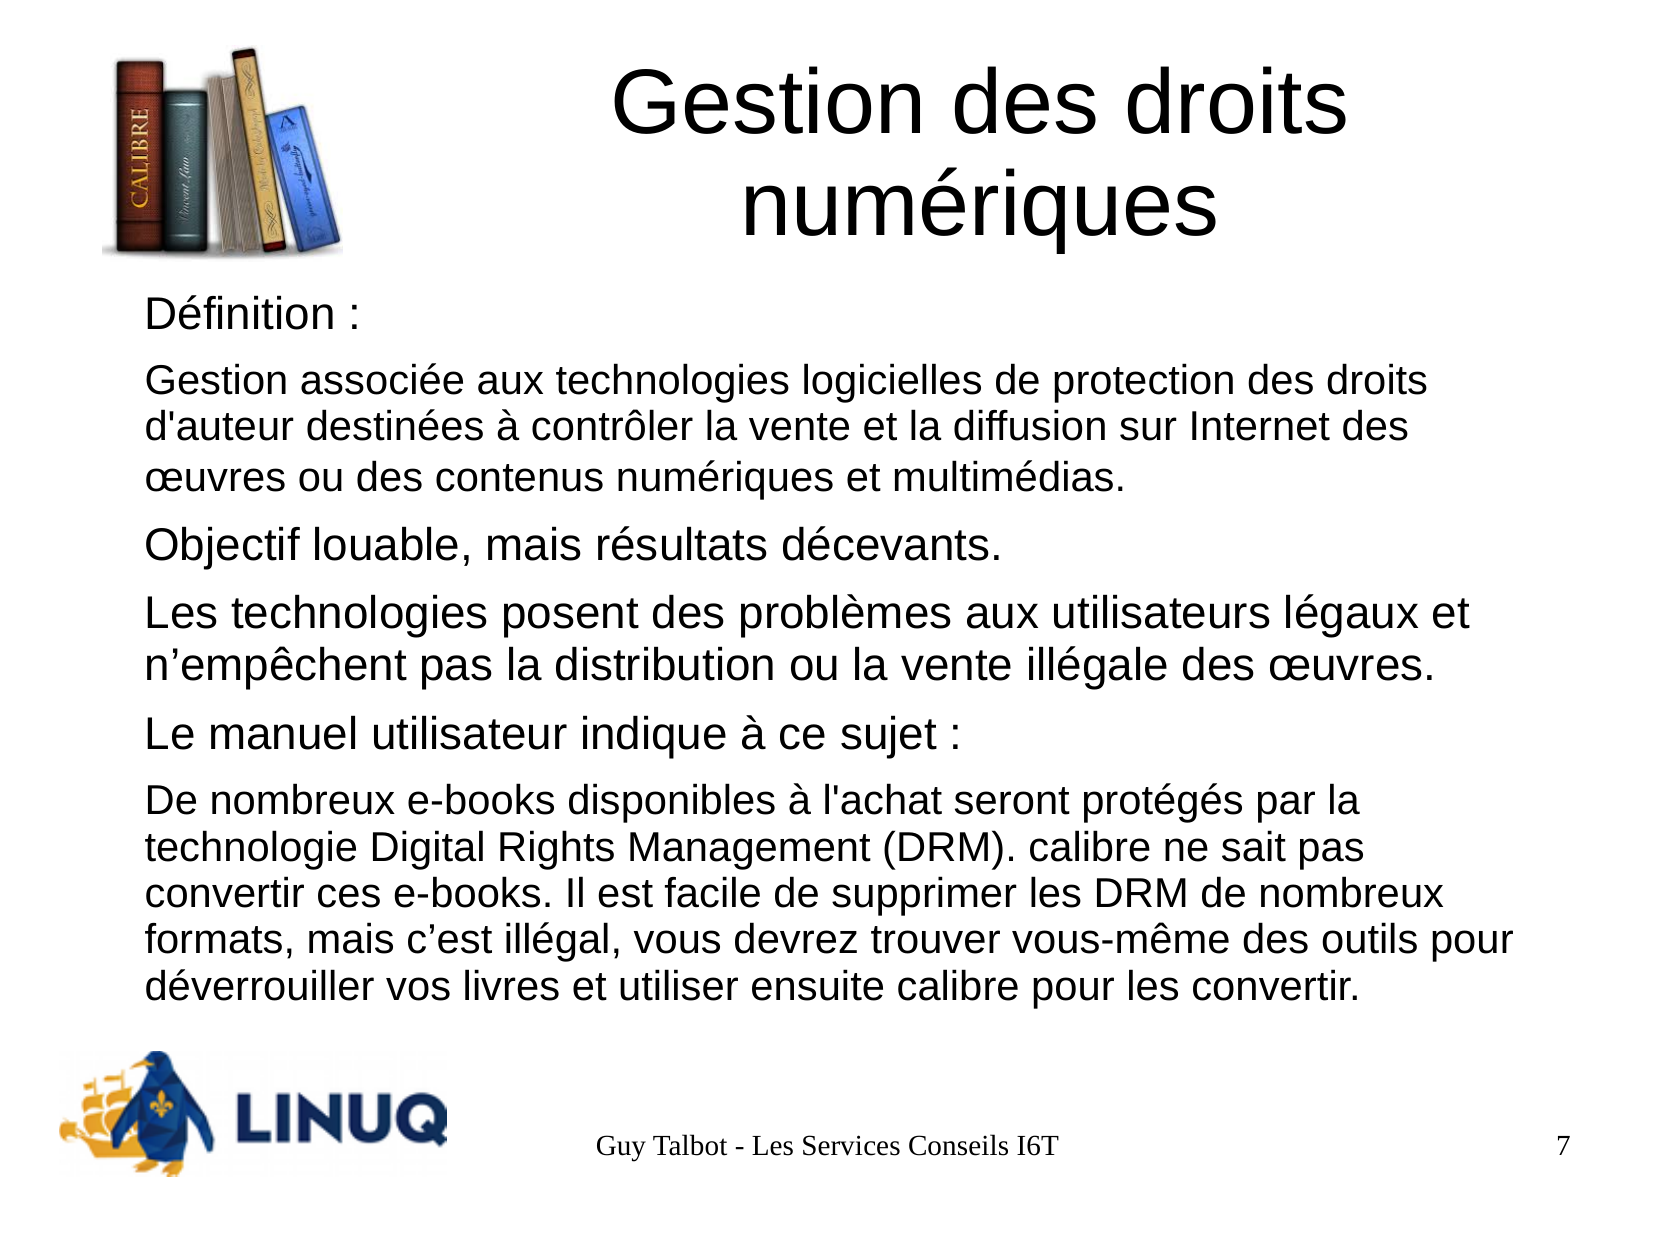

# Gestion des droits numériques
Définition :
Gestion associée aux technologies logicielles de protection des droits d'auteur destinées à contrôler la vente et la diffusion sur Internet des œuvres ou des contenus numériques et multimédias.
Objectif louable, mais résultats décevants.
Les technologies posent des problèmes aux utilisateurs légaux et n’empêchent pas la distribution ou la vente illégale des œuvres.
Le manuel utilisateur indique à ce sujet :
De nombreux e-books disponibles à l'achat seront protégés par la technologie Digital Rights Management (DRM). calibre ne sait pas convertir ces e-books. Il est facile de supprimer les DRM de nombreux formats, mais c’est illégal, vous devrez trouver vous-même des outils pour déverrouiller vos livres et utiliser ensuite calibre pour les convertir.
Guy Talbot - Les Services Conseils I6T
7